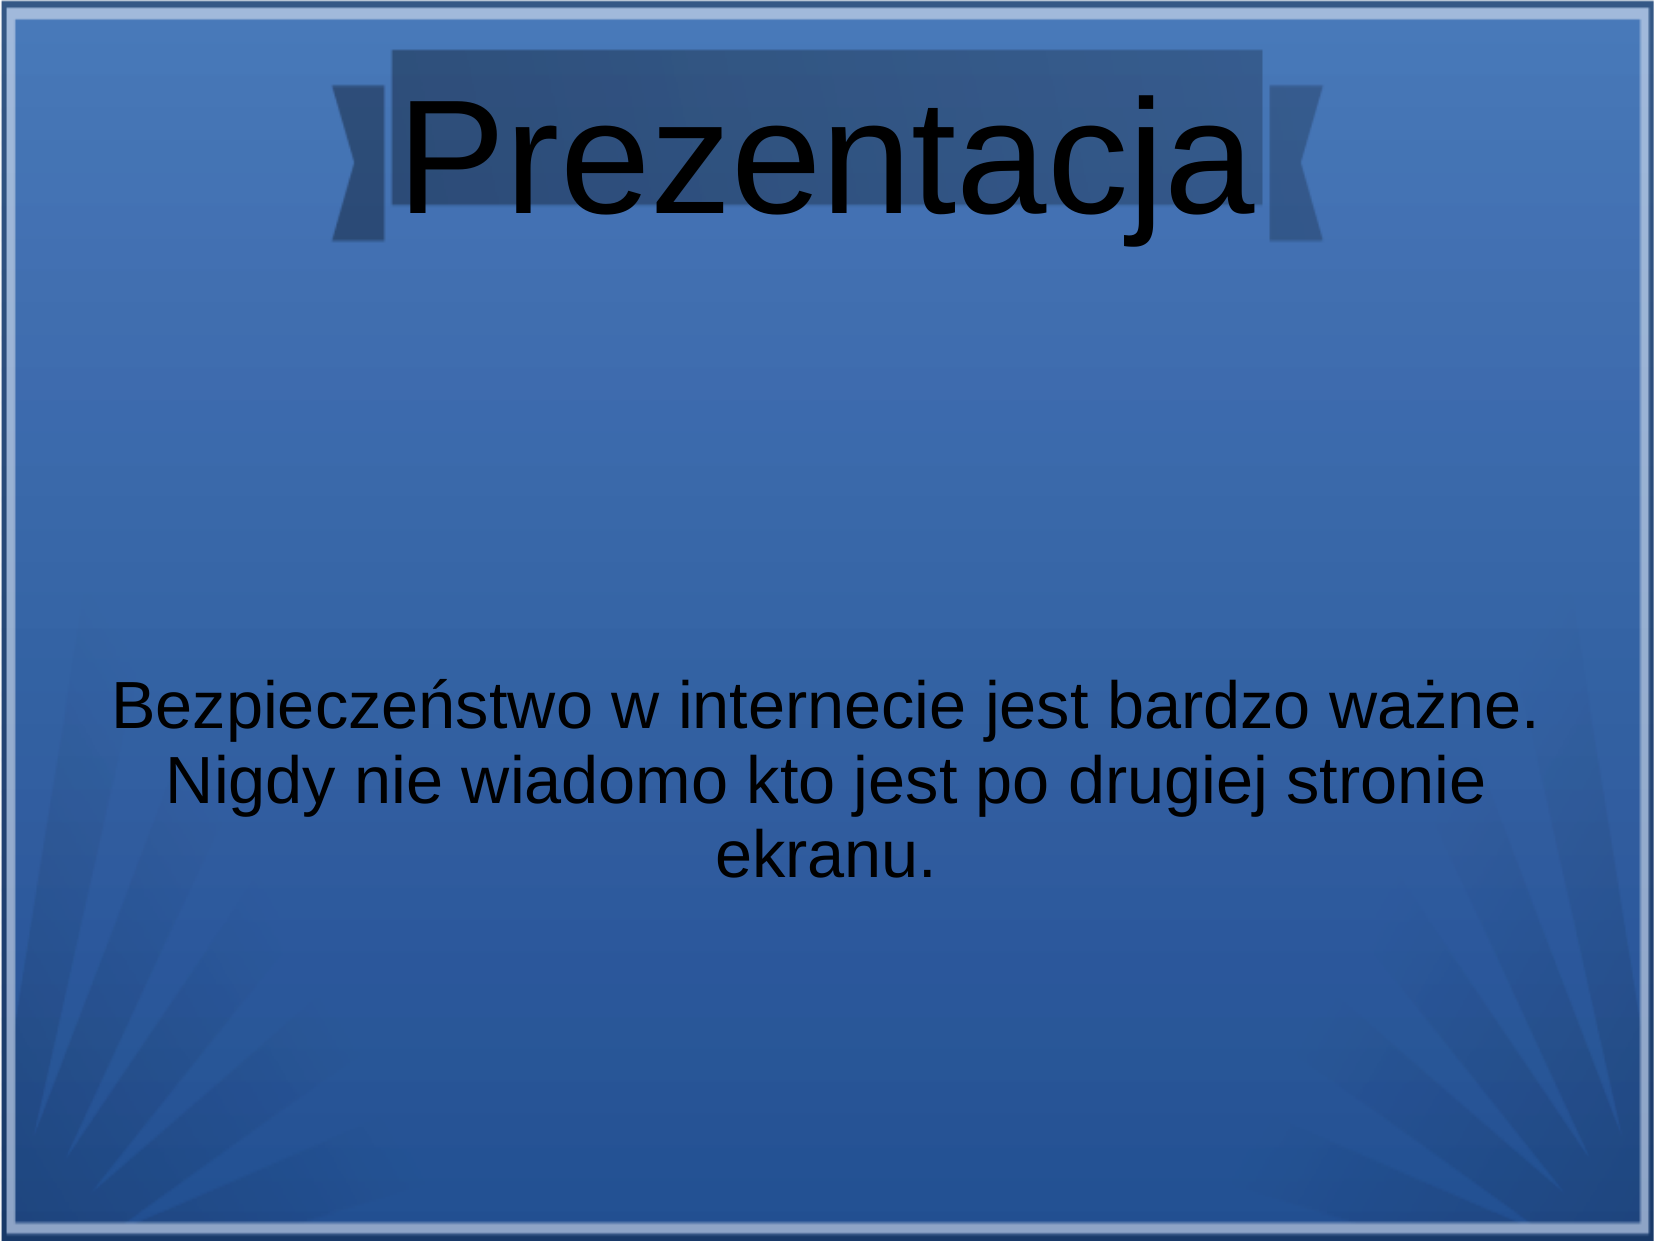

# Prezentacja
Bezpieczeństwo w internecie jest bardzo ważne.
Nigdy nie wiadomo kto jest po drugiej stronie ekranu.